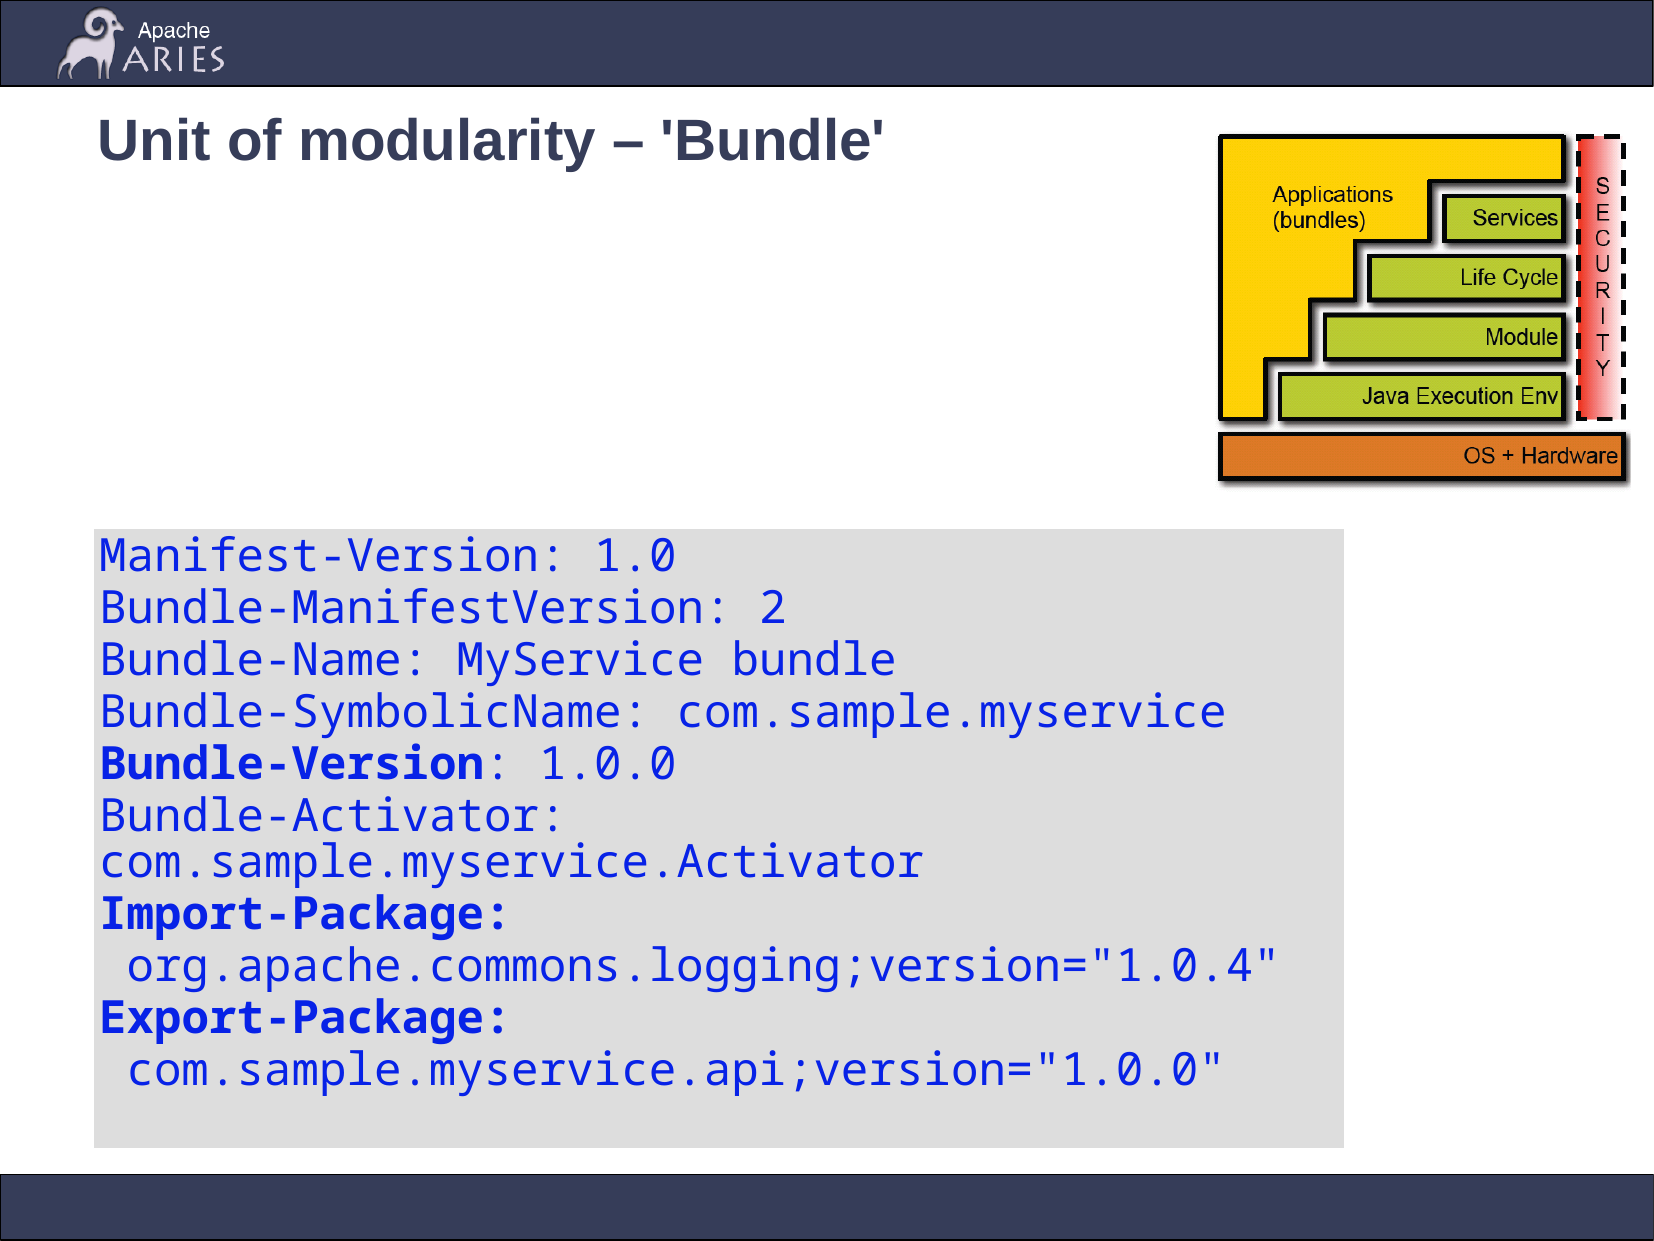

# Unit of modularity – 'Bundle'
Manifest-Version: 1.0
Bundle-ManifestVersion: 2
Bundle-Name: MyService bundle
Bundle-SymbolicName: com.sample.myservice
Bundle-Version: 1.0.0
Bundle-Activator: com.sample.myservice.Activator
Import-Package:
 org.apache.commons.logging;version="1.0.4"
Export-Package:
 com.sample.myservice.api;version="1.0.0"
March12, 2010
QCon London 2010 Ian Robinson
15